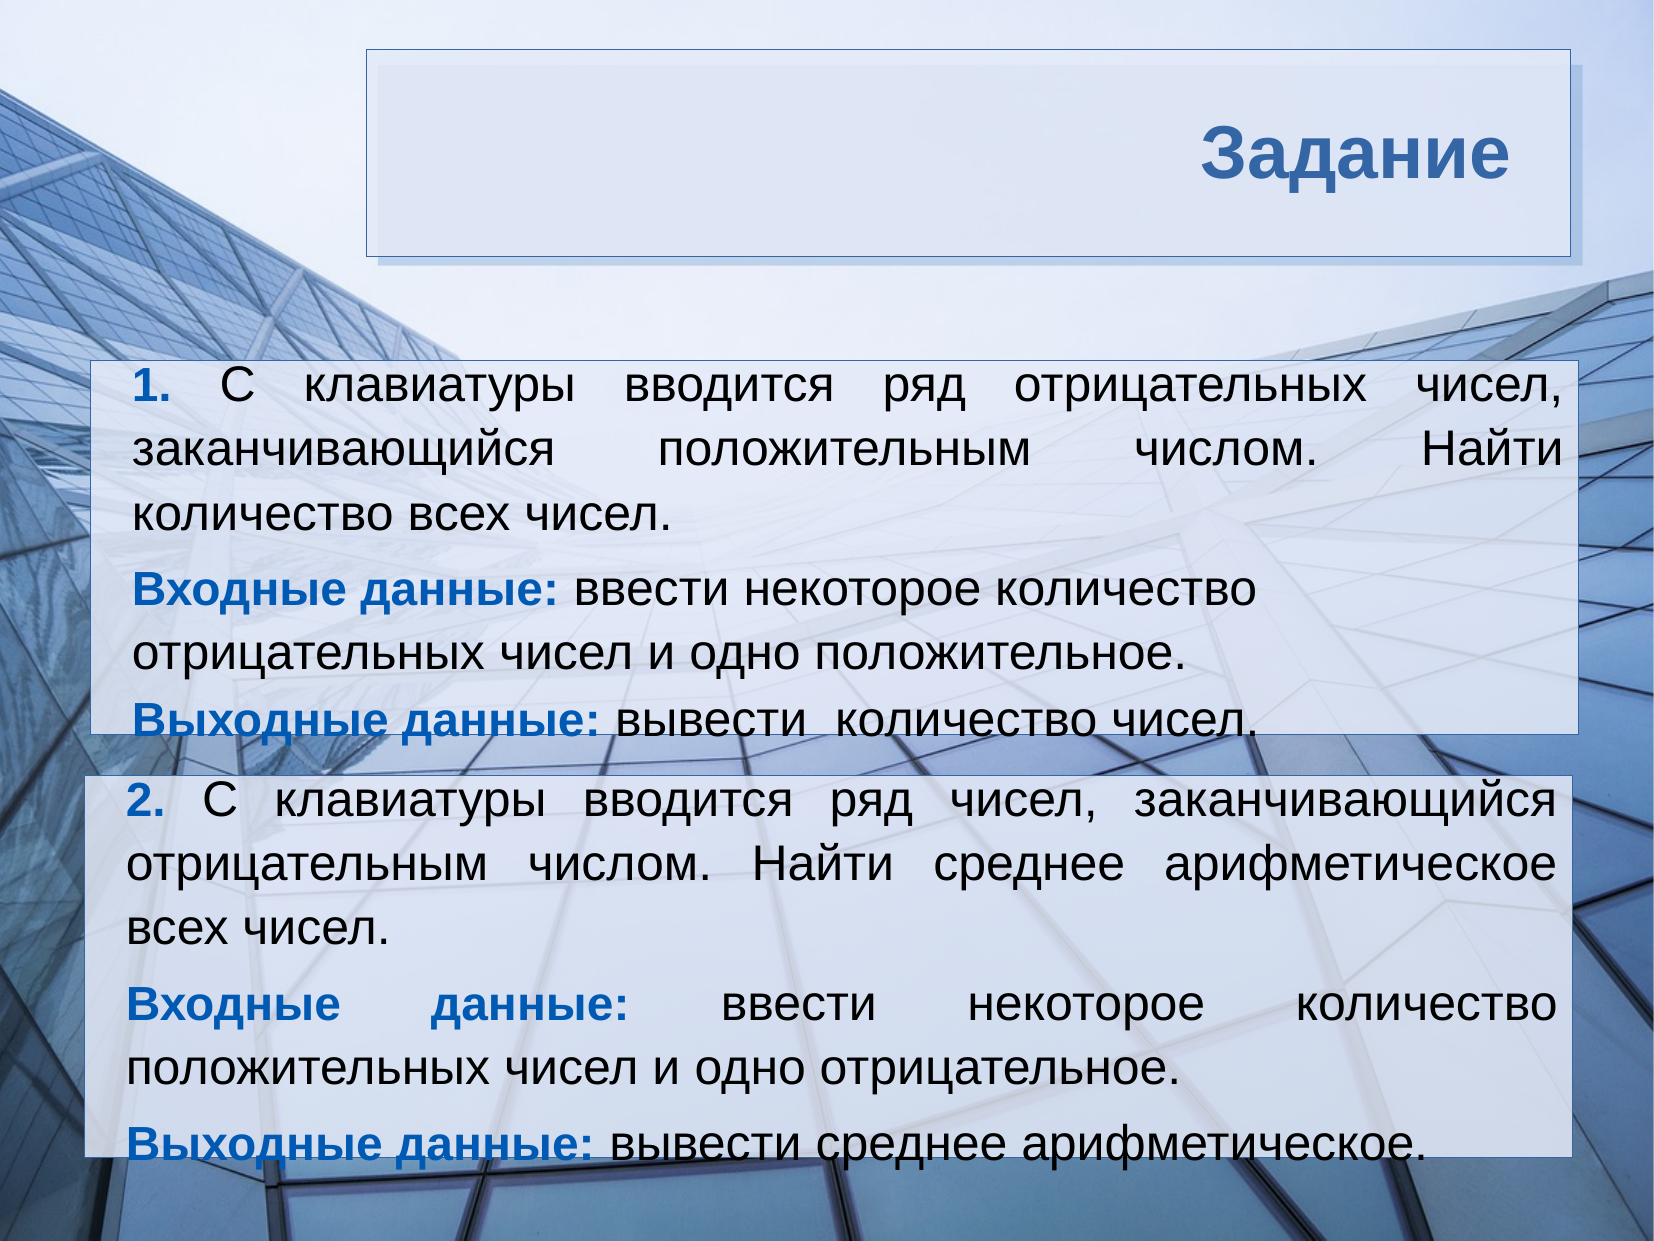

# Задание
1. С клавиатуры вводится ряд отрицательных чисел, заканчивающийся положительным числом. Найти количество всех чисел.
Входные данные: ввести некоторое количество отрицательных чисел и одно положительное.
Выходные данные: вывести количество чисел.
2. С клавиатуры вводится ряд чисел, заканчивающийся отрицательным числом. Найти среднее арифметическое всех чисел.
Входные данные: ввести некоторое количество положительных чисел и одно отрицательное.
Выходные данные: вывести среднее арифметическое.